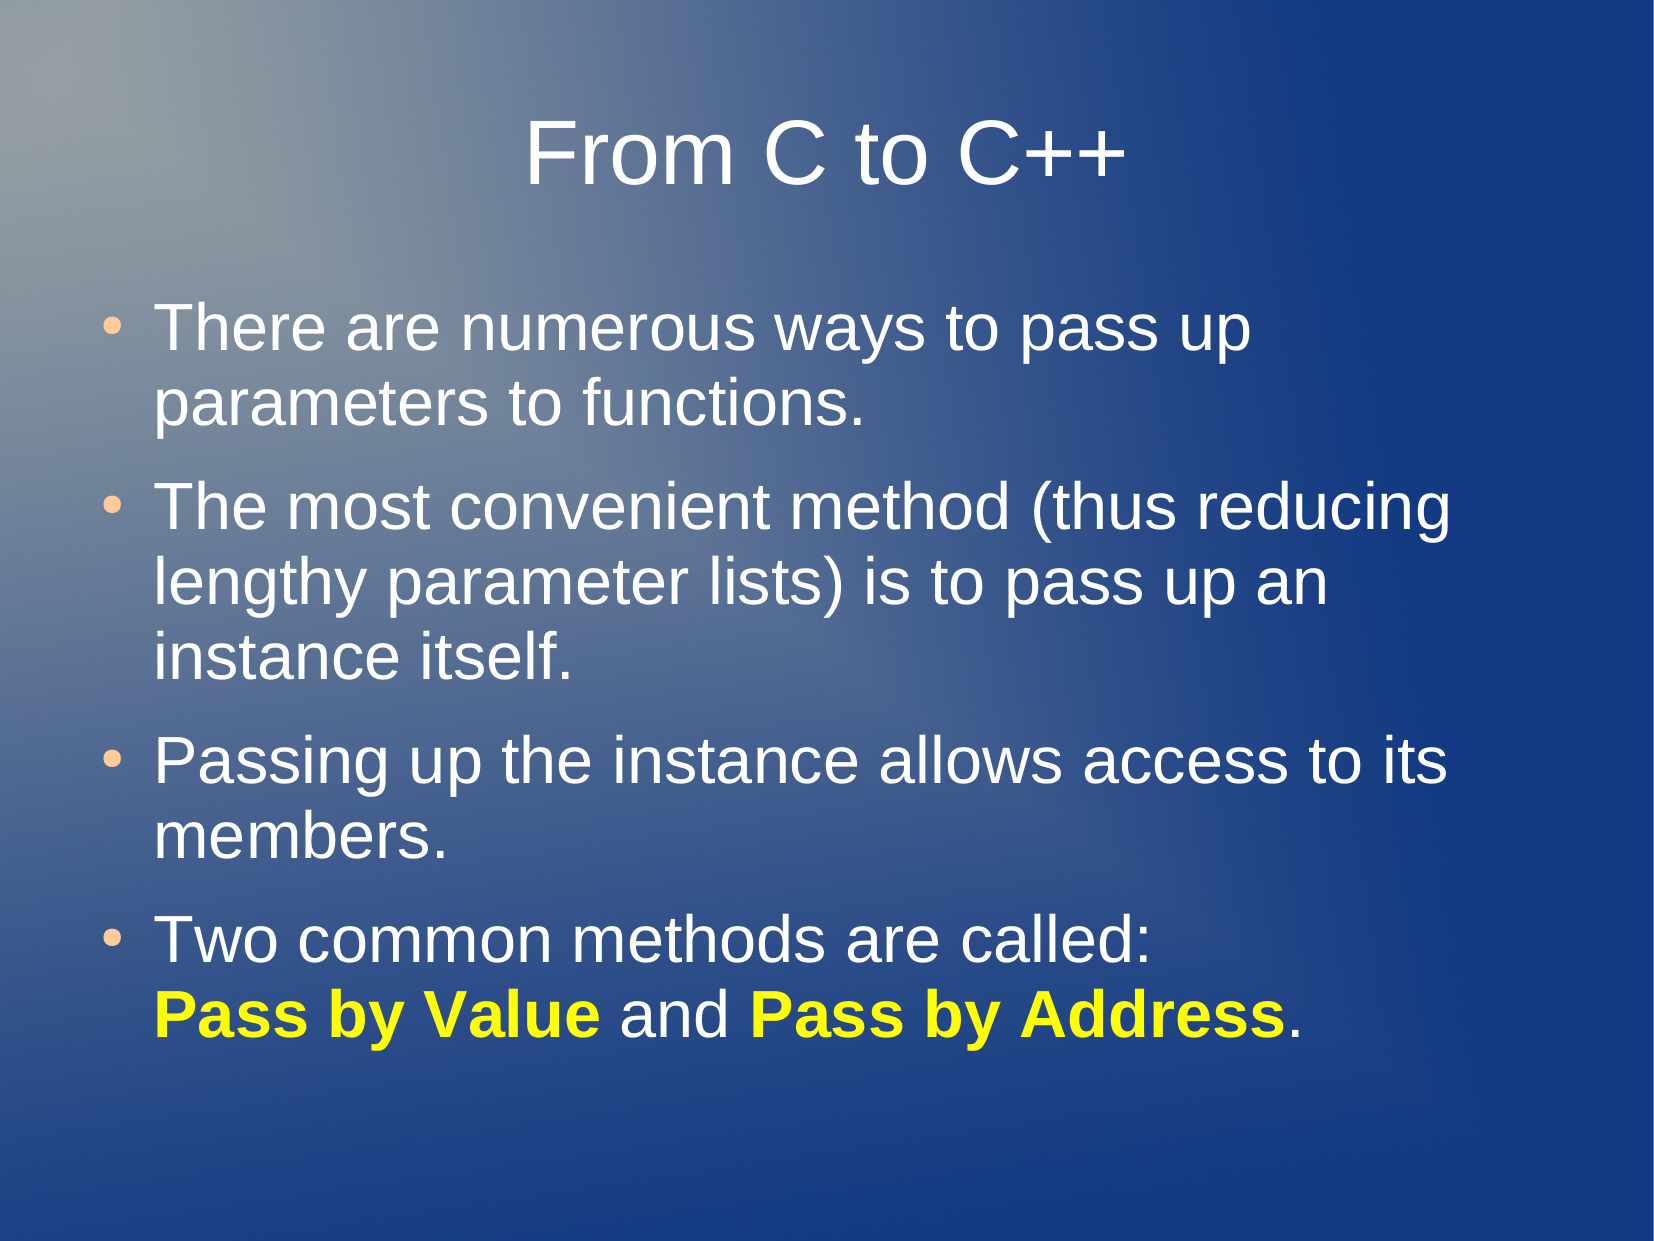

# From C to C++
There are numerous ways to pass up parameters to functions.
The most convenient method (thus reducing lengthy parameter lists) is to pass up an instance itself.
Passing up the instance allows access to its members.
Two common methods are called:
Pass by Value and Pass by Address.